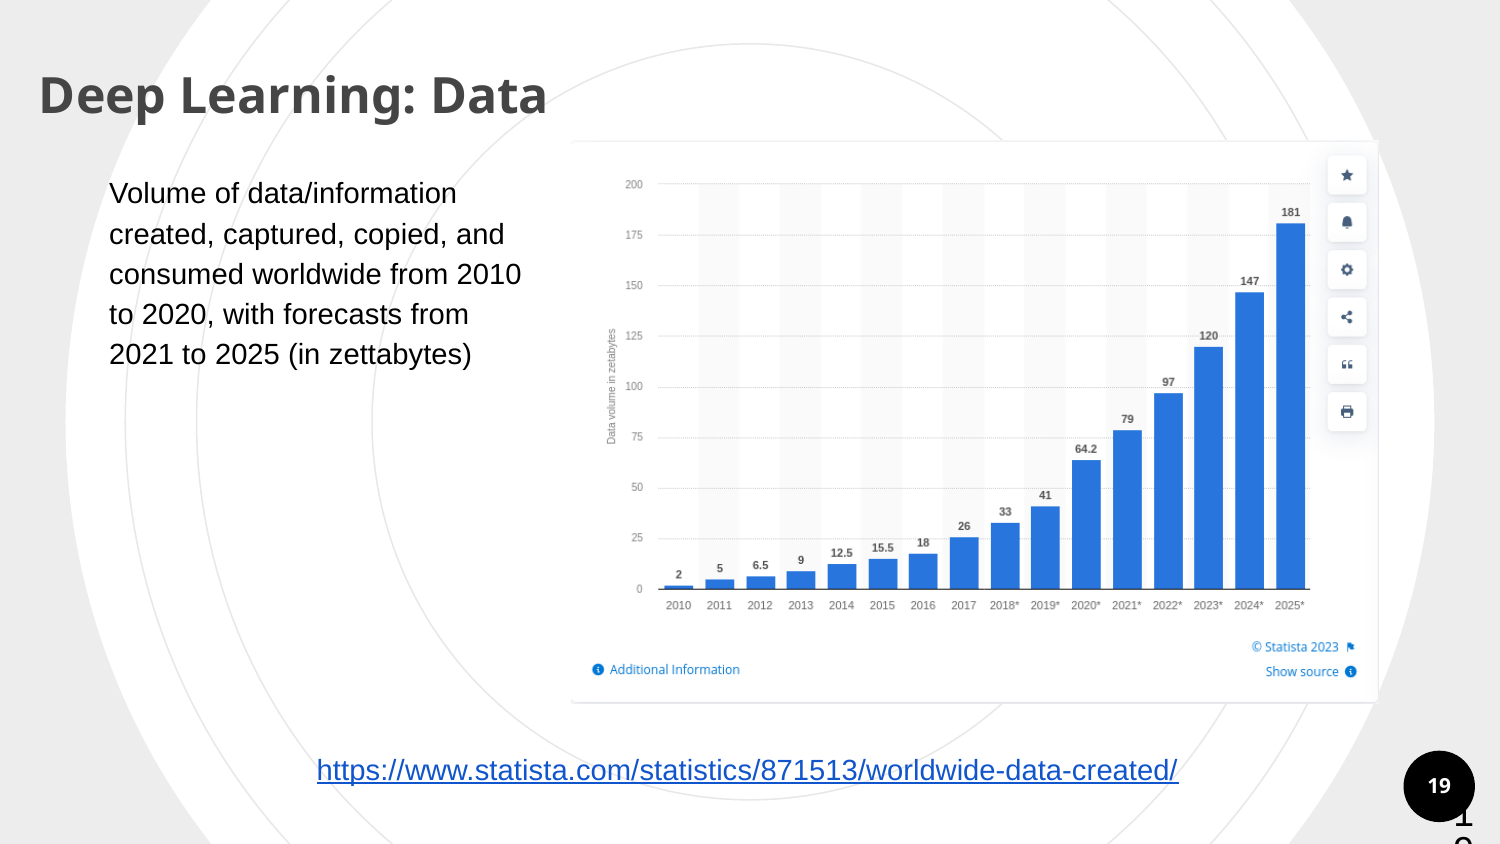

Deep Learning: Data
Volume of data/information created, captured, copied, and consumed worldwide from 2010 to 2020, with forecasts from 2021 to 2025 (in zettabytes)
https://www.statista.com/statistics/871513/worldwide-data-created/